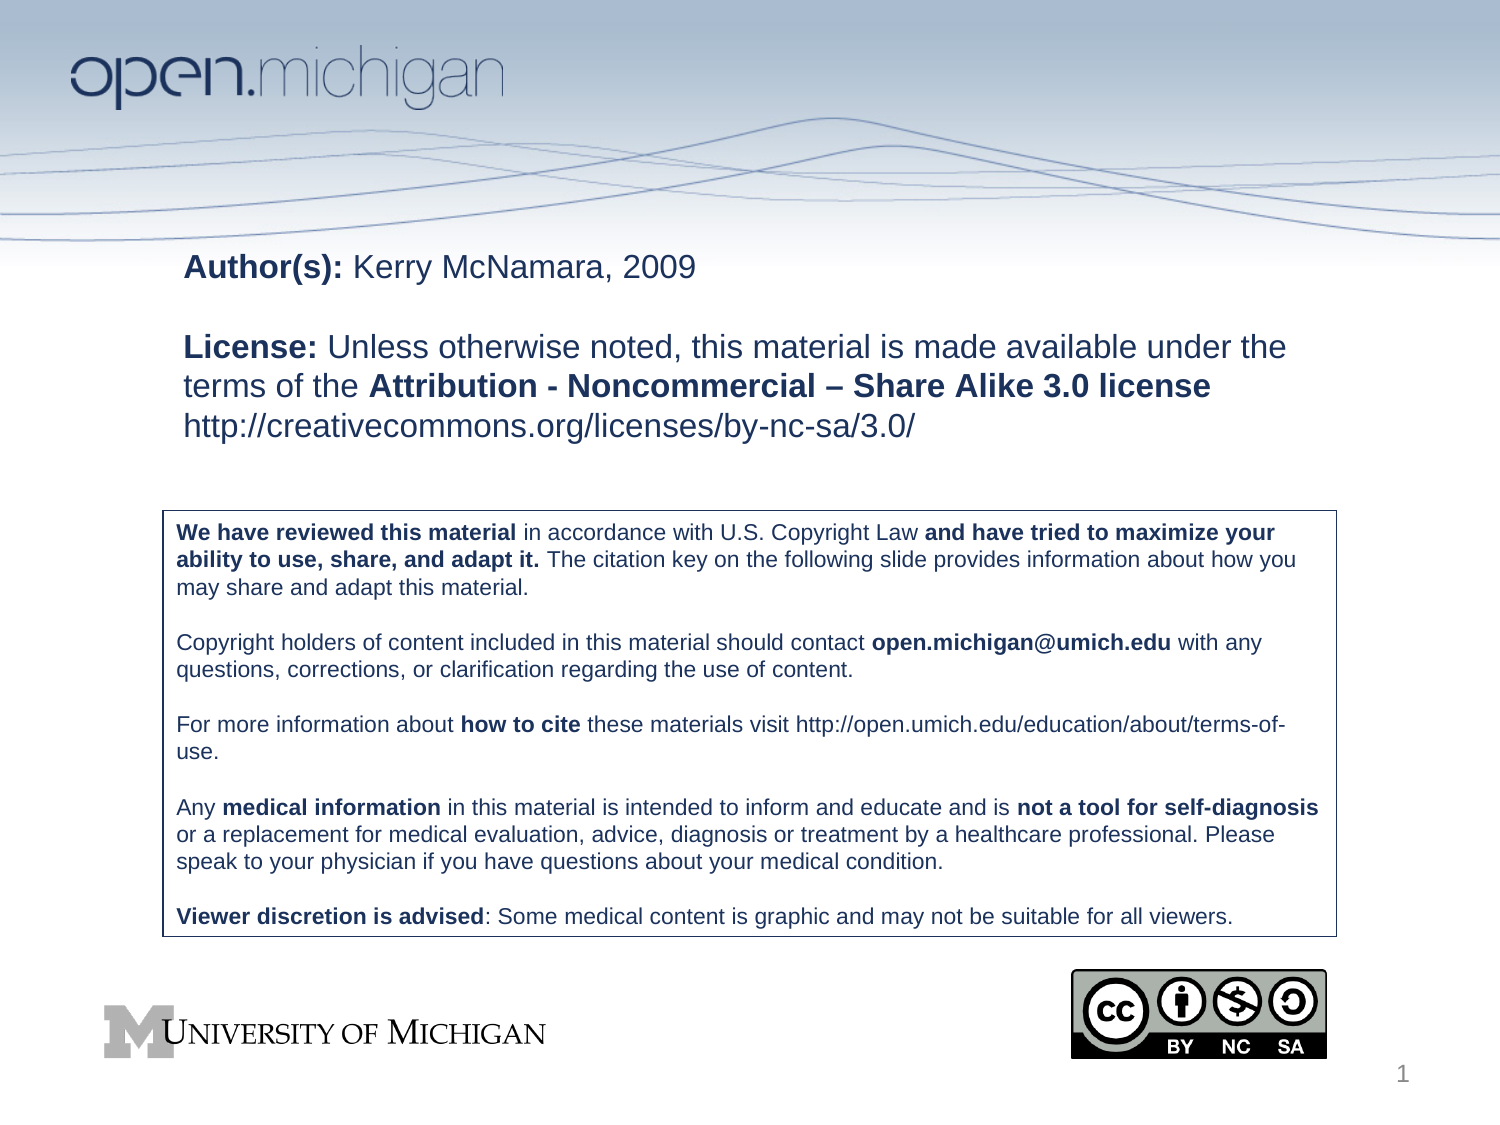

Author(s): Kerry McNamara, 2009
License: Unless otherwise noted, this material is made available under the terms of the Attribution - Noncommercial – Share Alike 3.0 license
http://creativecommons.org/licenses/by-nc-sa/3.0/
We have reviewed this material in accordance with U.S. Copyright Law and have tried to maximize your ability to use, share, and adapt it. The citation key on the following slide provides information about how you may share and adapt this material.
Copyright holders of content included in this material should contact open.michigan@umich.edu with any questions, corrections, or clarification regarding the use of content.
For more information about how to cite these materials visit http://open.umich.edu/education/about/terms-of-use.
Any medical information in this material is intended to inform and educate and is not a tool for self-diagnosis or a replacement for medical evaluation, advice, diagnosis or treatment by a healthcare professional. Please speak to your physician if you have questions about your medical condition.
Viewer discretion is advised: Some medical content is graphic and may not be suitable for all viewers.